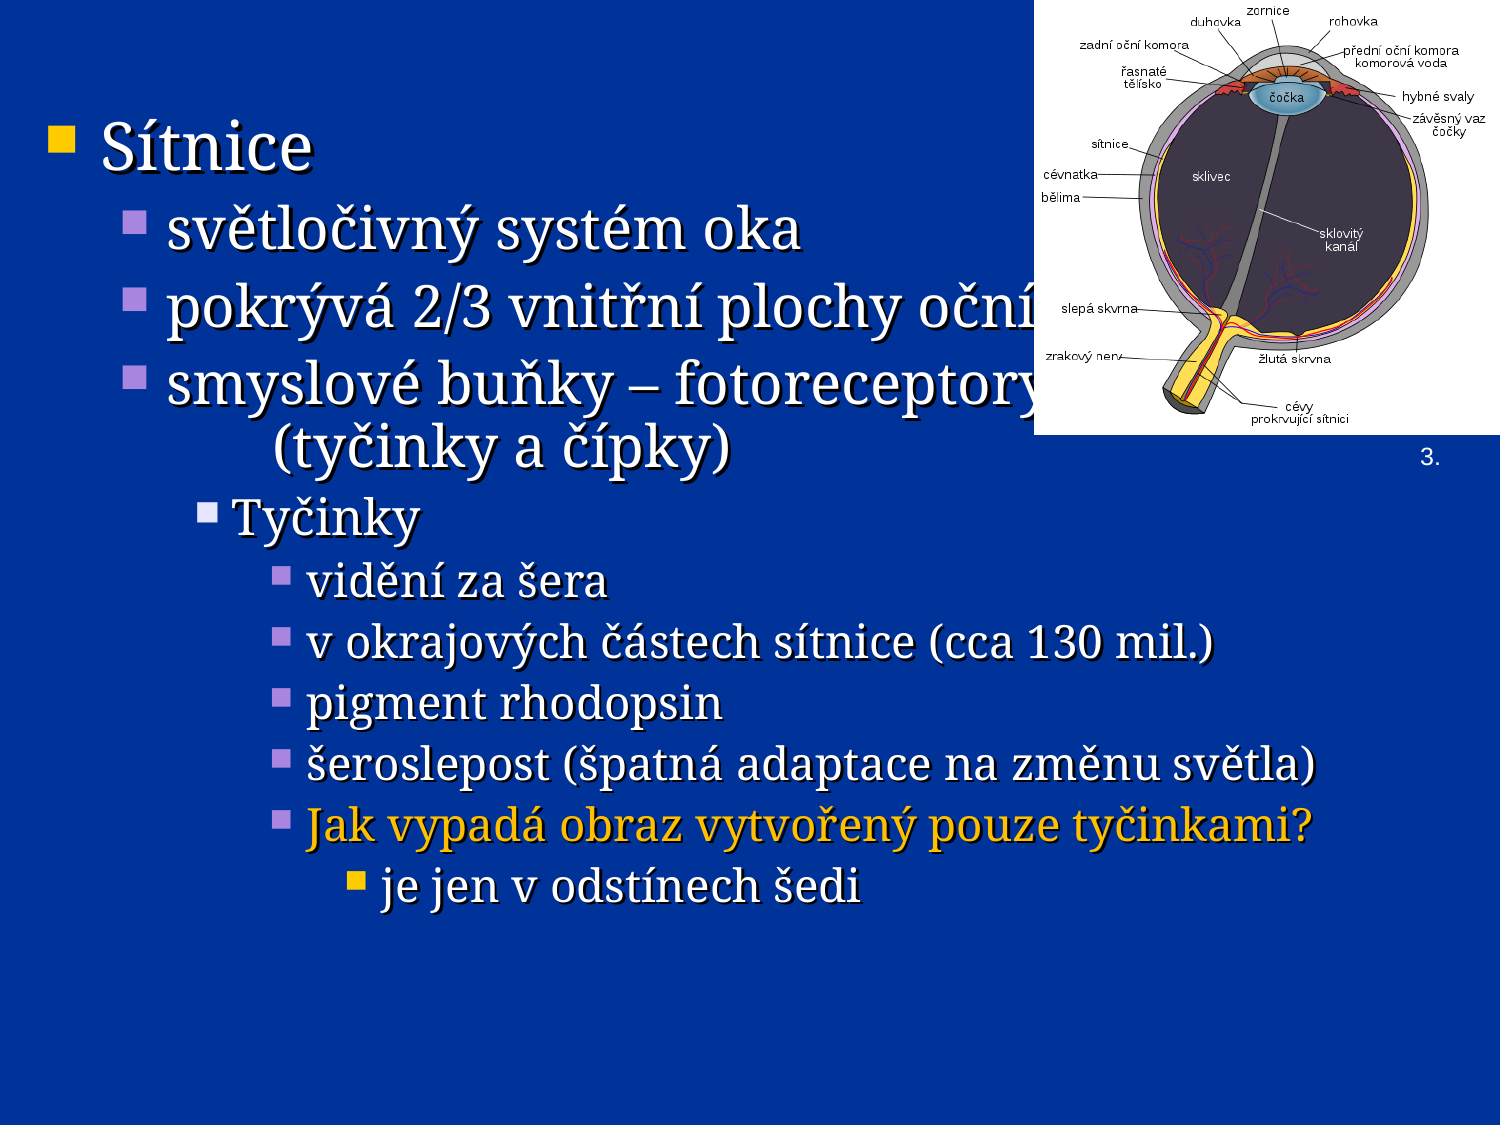

# Sítnice
světločivný systém oka
pokrývá 2/3 vnitřní plochy oční koule
smyslové buňky – fotoreceptory (tyčinky a čípky)
Tyčinky
vidění za šera
v okrajových částech sítnice (cca 130 mil.)
pigment rhodopsin
šeroslepost (špatná adaptace na změnu světla)
Jak vypadá obraz vytvořený pouze tyčinkami?
je jen v odstínech šedi
3.